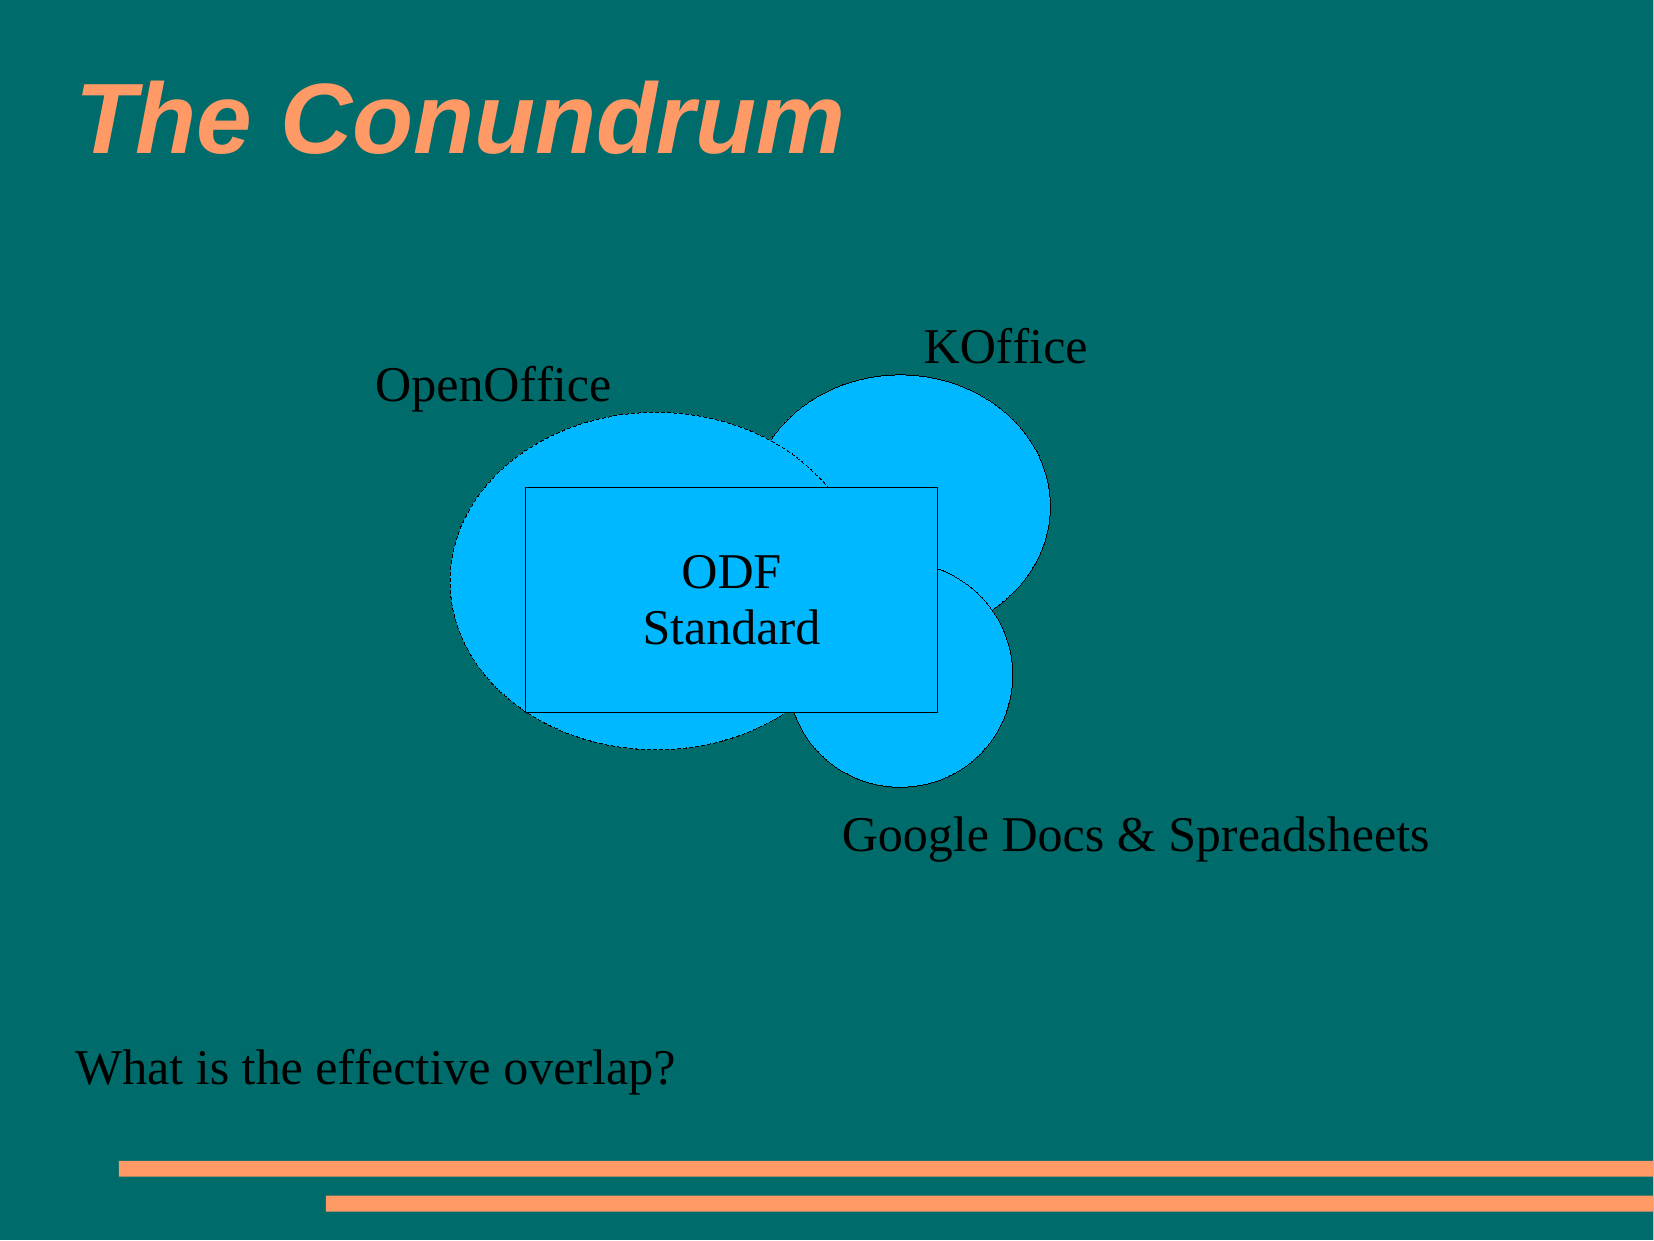

# The Conundrum
KOffice
OpenOffice
ODF
Standard
Google Docs & Spreadsheets
What is the effective overlap?